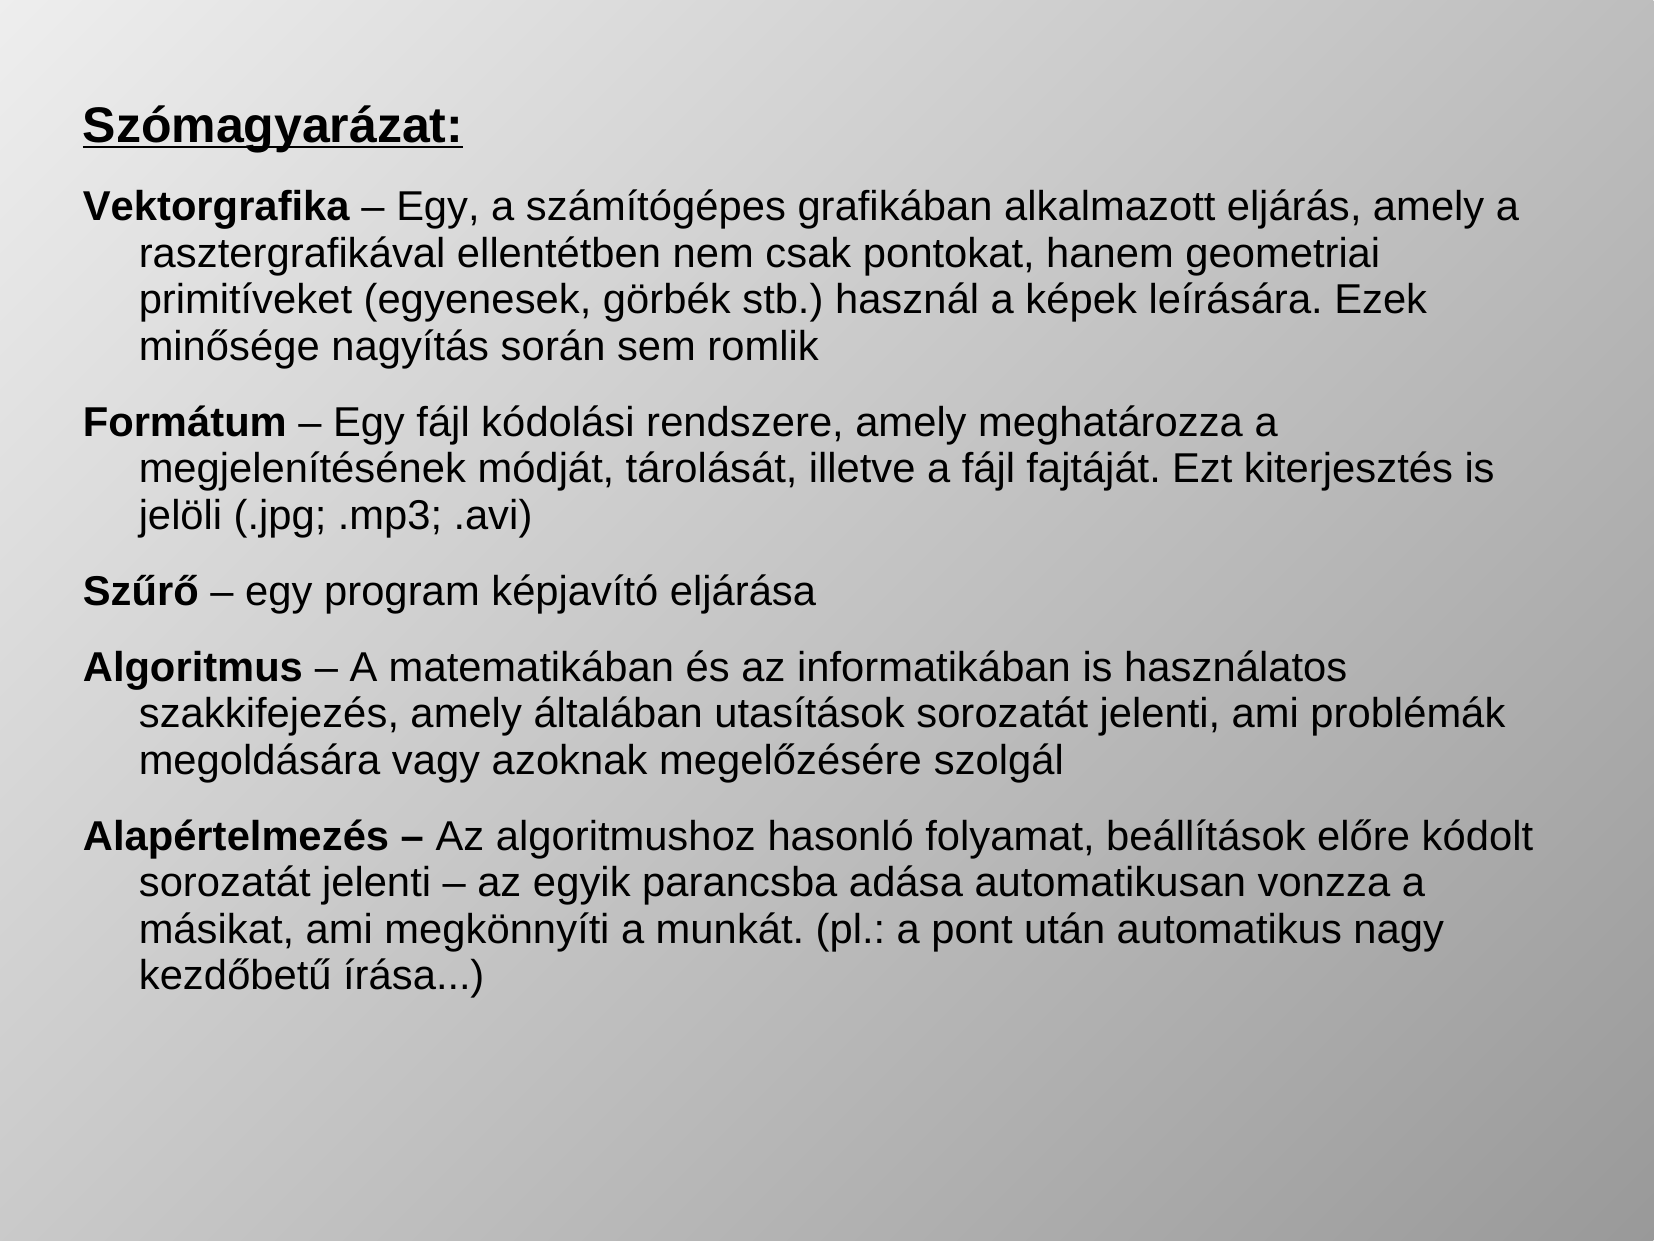

# Szómagyarázat:
Vektorgrafika – Egy, a számítógépes grafikában alkalmazott eljárás, amely a rasztergrafikával ellentétben nem csak pontokat, hanem geometriai primitíveket (egyenesek, görbék stb.) használ a képek leírására. Ezek minősége nagyítás során sem romlik
Formátum – Egy fájl kódolási rendszere, amely meghatározza a megjelenítésének módját, tárolását, illetve a fájl fajtáját. Ezt kiterjesztés is jelöli (.jpg; .mp3; .avi)
Szűrő – egy program képjavító eljárása
Algoritmus – A matematikában és az informatikában is használatos szakkifejezés, amely általában utasítások sorozatát jelenti, ami problémák megoldására vagy azoknak megelőzésére szolgál
Alapértelmezés – Az algoritmushoz hasonló folyamat, beállítások előre kódolt sorozatát jelenti – az egyik parancsba adása automatikusan vonzza a másikat, ami megkönnyíti a munkát. (pl.: a pont után automatikus nagy kezdőbetű írása...)